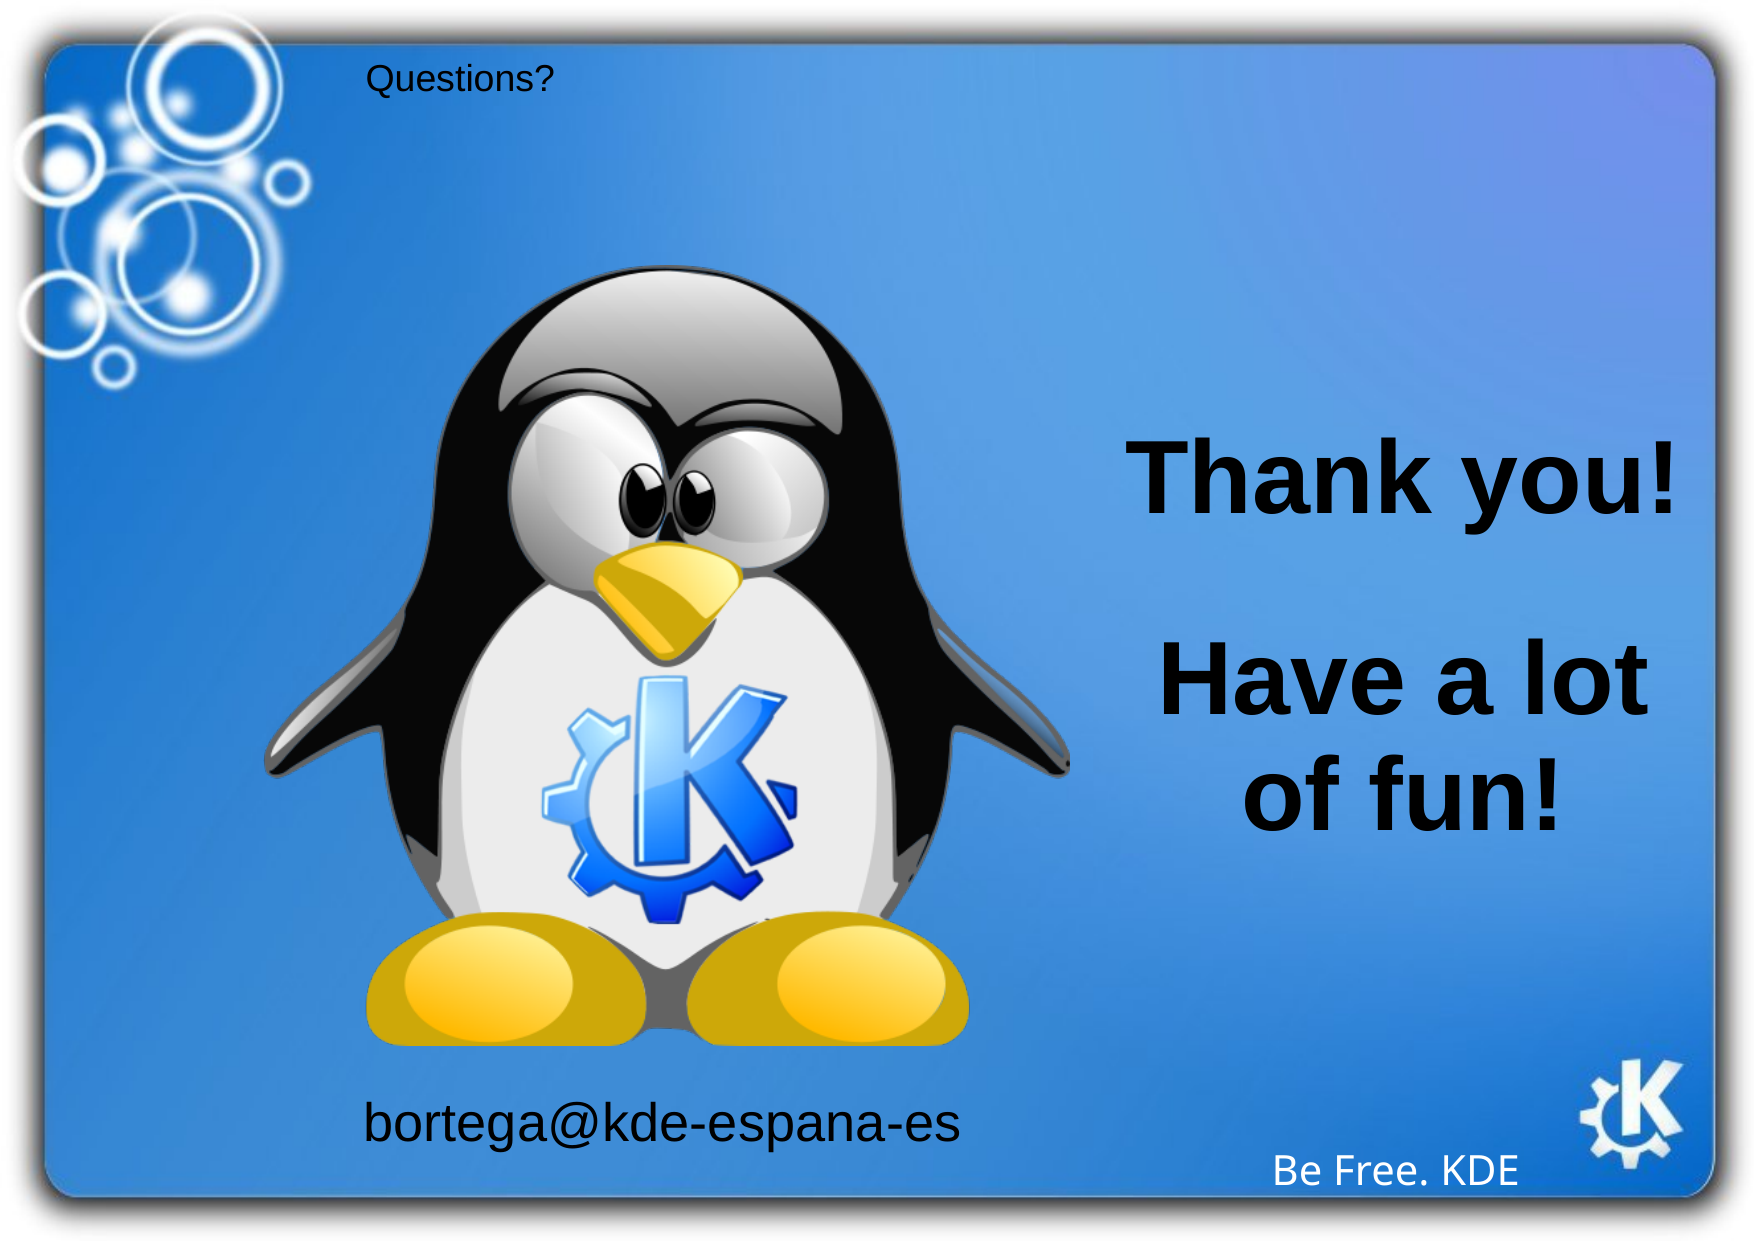

Questions?
Thank you!
Have a lot of fun!
bortega@kde-espana-es